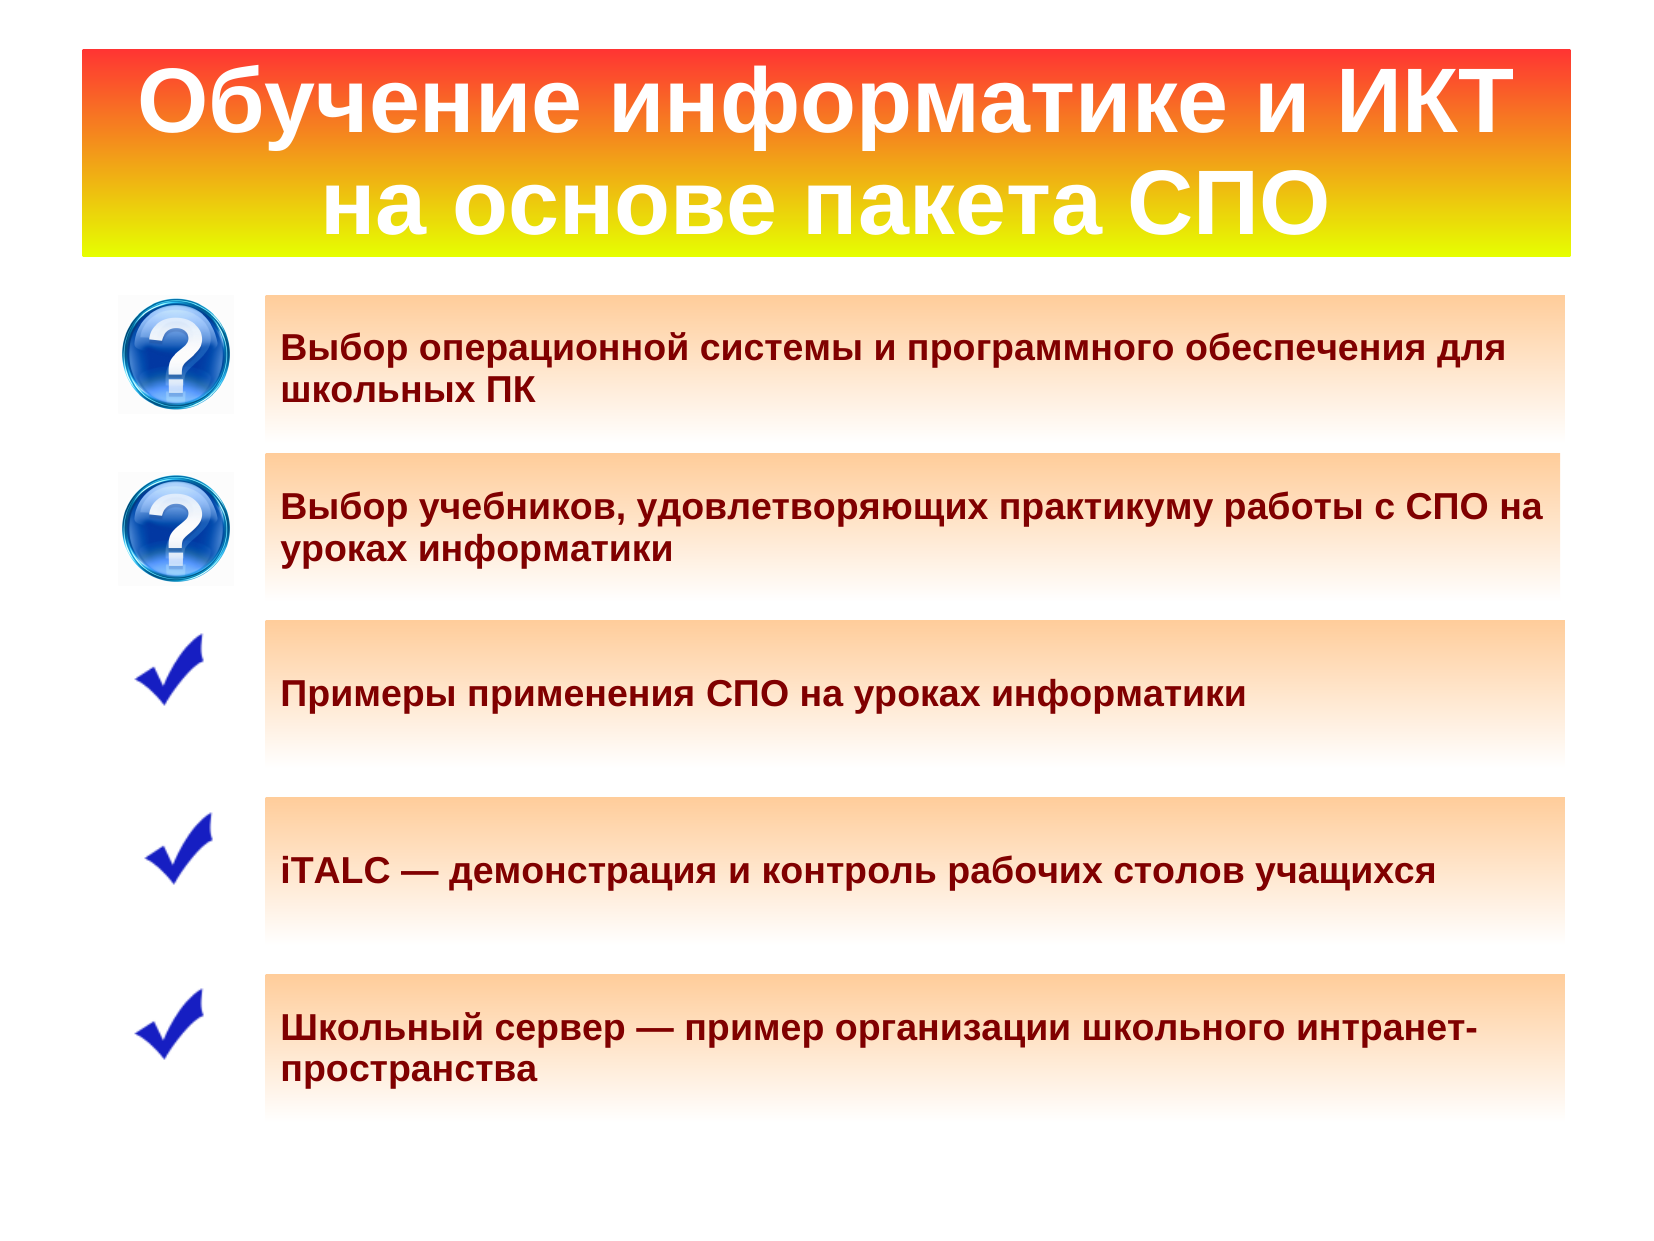

# Обучение информатике и ИКТ на основе пакета СПО
Выбор операционной системы и программного обеспечения для школьных ПК
Выбор учебников, удовлетворяющих практикуму работы с СПО на уроках информатики
Примеры применения СПО на уроках информатики
iTALC — демонстрация и контроль рабочих столов учащихся
Школьный сервер — пример организации школьного интранет-пространства